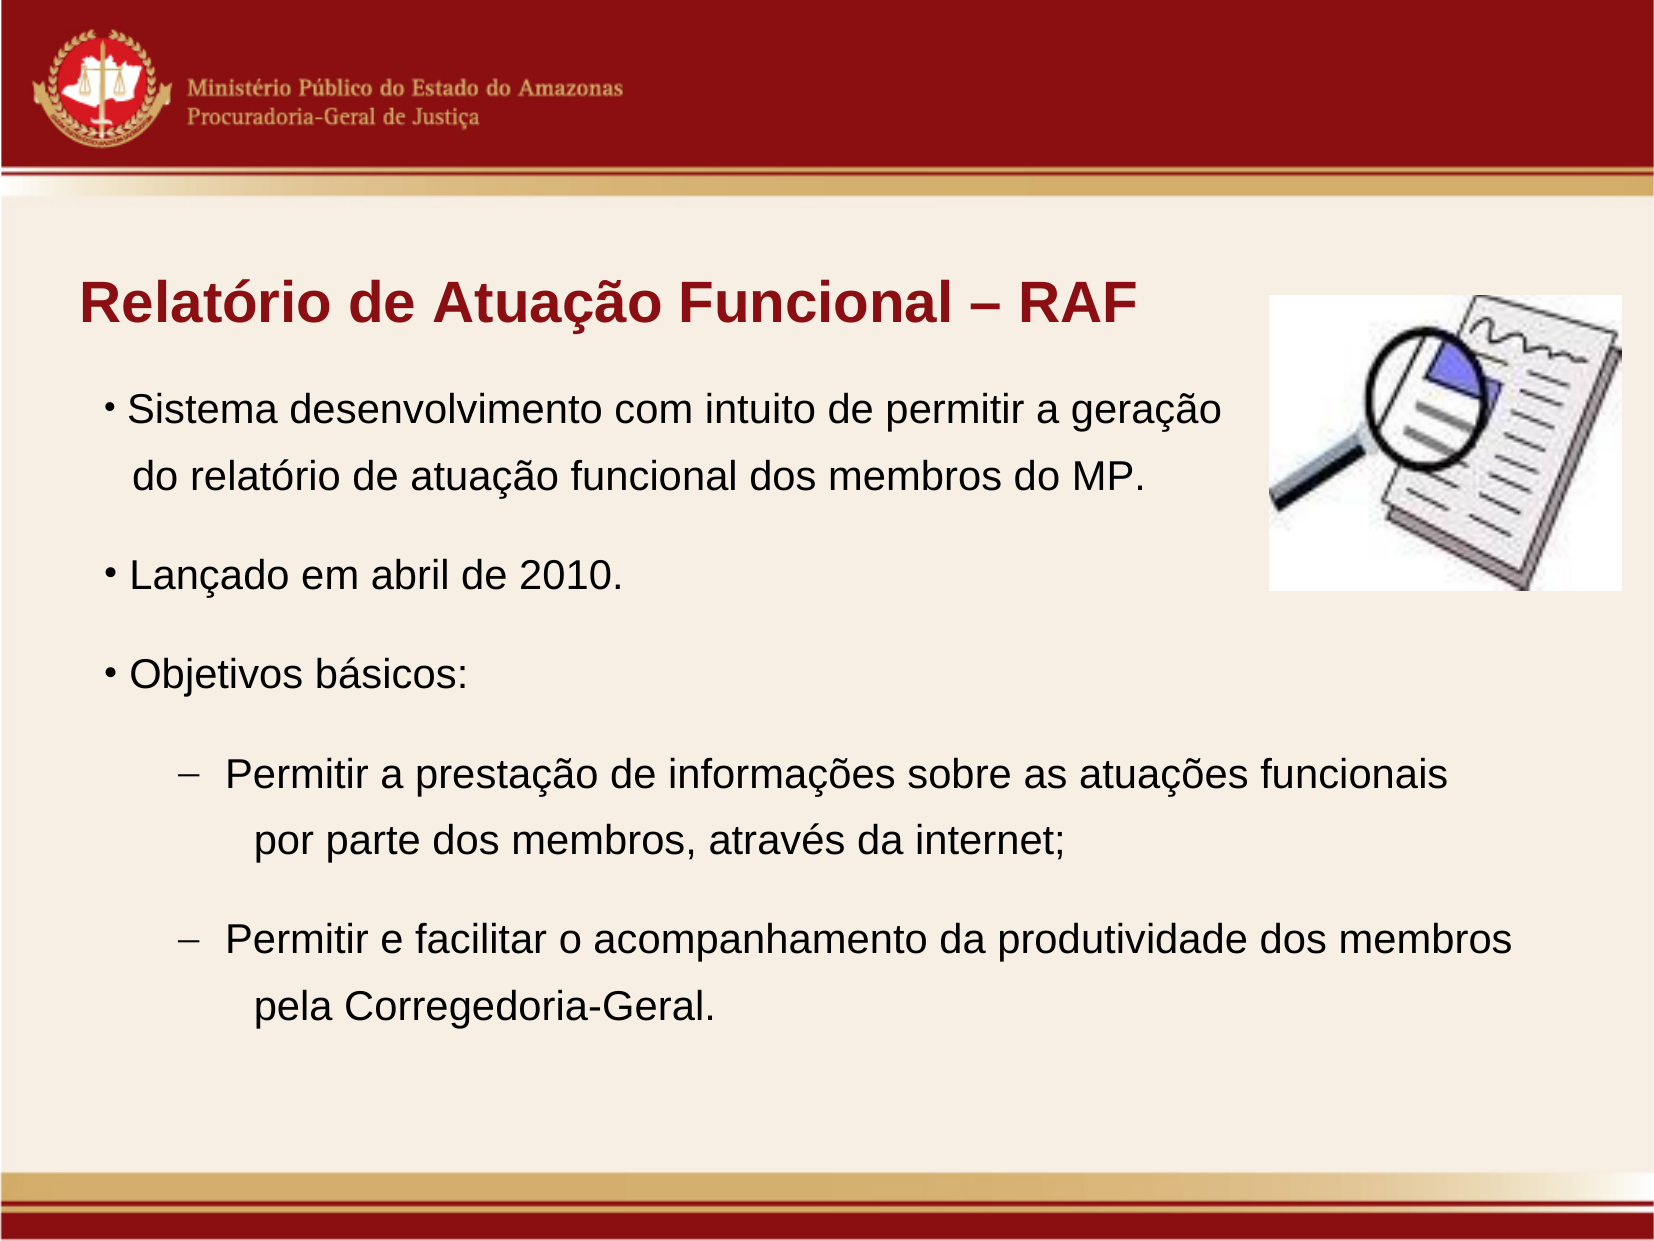

Relatório de Atuação Funcional – RAF
 Sistema desenvolvimento com intuito de permitir a geração
do relatório de atuação funcional dos membros do MP.
 Lançado em abril de 2010.
 Objetivos básicos:
Permitir a prestação de informações sobre as atuações funcionais por parte dos membros, através da internet;
Permitir e facilitar o acompanhamento da produtividade dos membros pela Corregedoria-Geral.